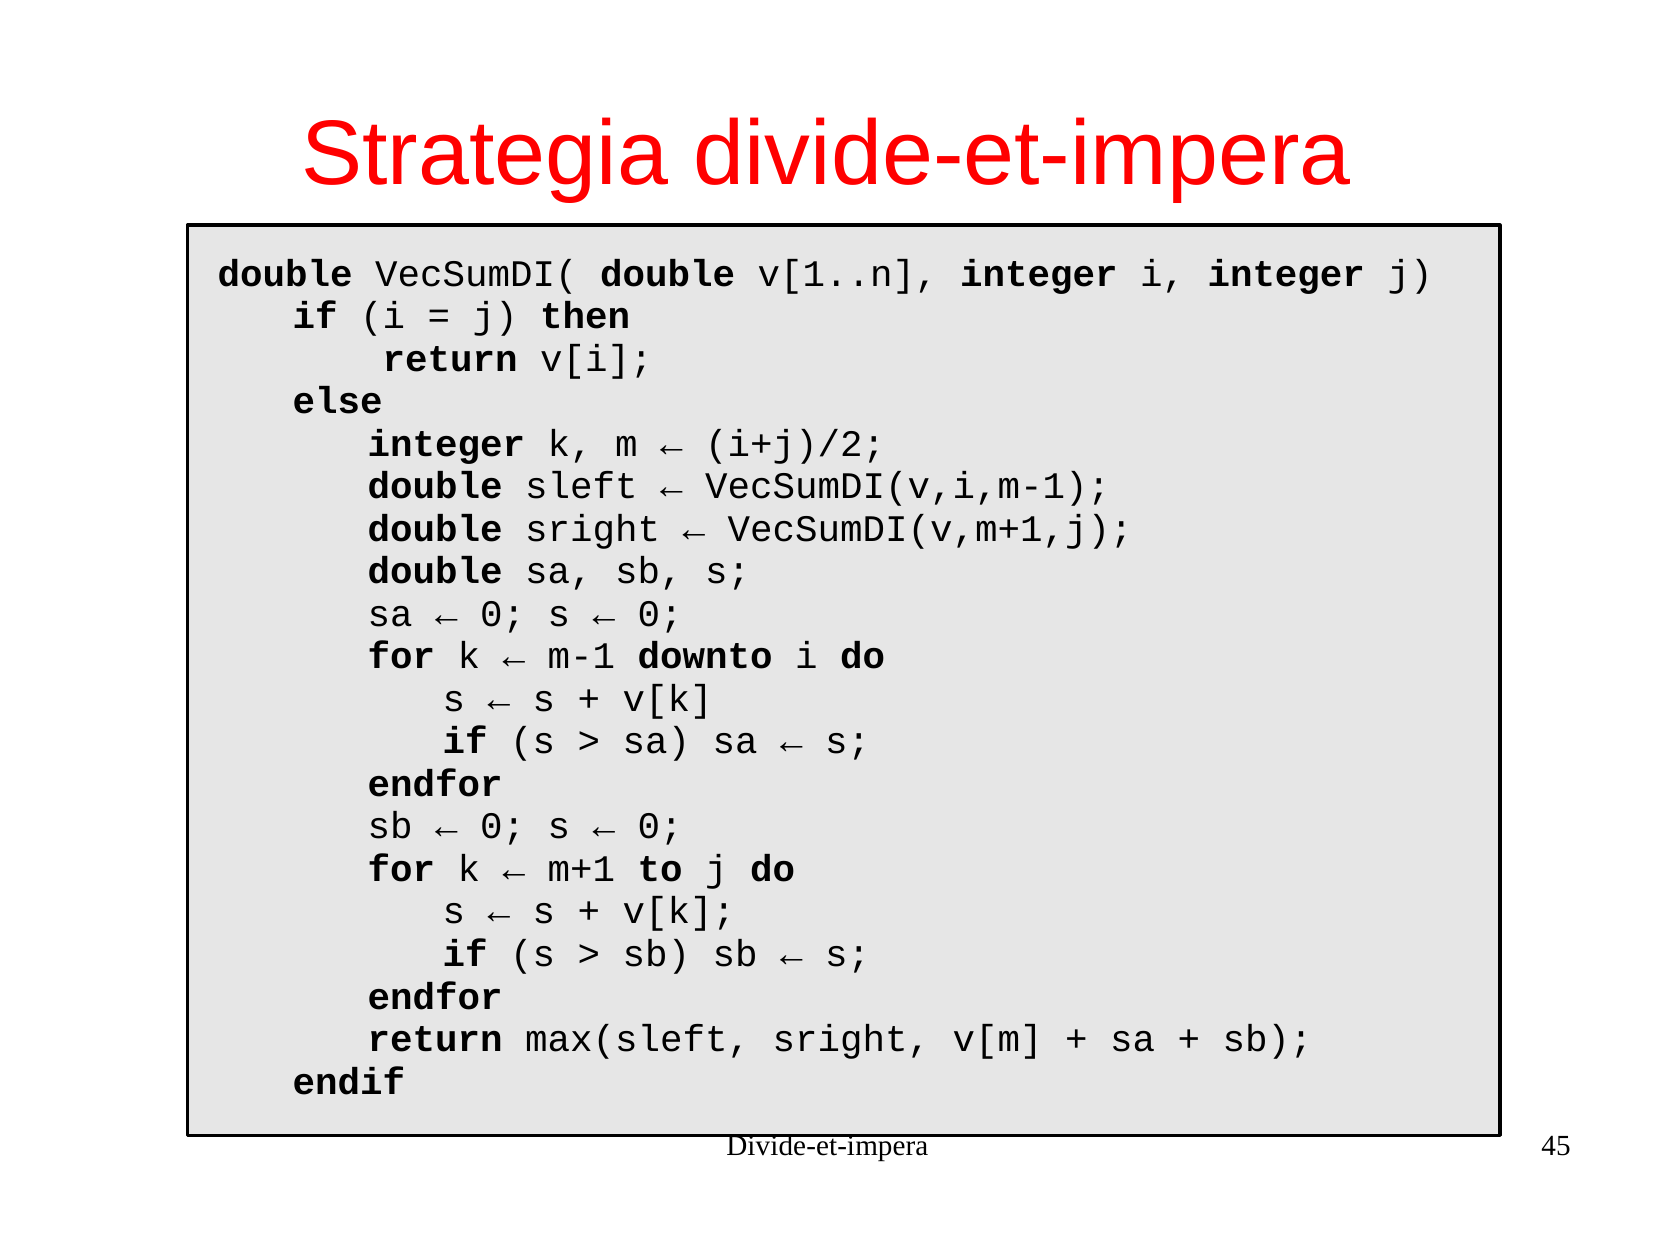

# Strategia divide-et-impera
double VecSumDI( double v[1..n], integer i, integer j)
	if (i = j) then
	 return v[i];
	else
		integer k, m ← (i+j)/2;
		double sleft ← VecSumDI(v,i,m-1);
		double sright ← VecSumDI(v,m+1,j);
		double sa, sb, s;
		sa ← 0; s ← 0;
		for k ← m-1 downto i do
			s ← s + v[k]
			if (s > sa) sa ← s;
		endfor
		sb ← 0; s ← 0;
		for k ← m+1 to j do
			s ← s + v[k];
			if (s > sb) sb ← s;
		endfor
		return max(sleft, sright, v[m] + sa + sb);
	endif
Divide-et-impera
45